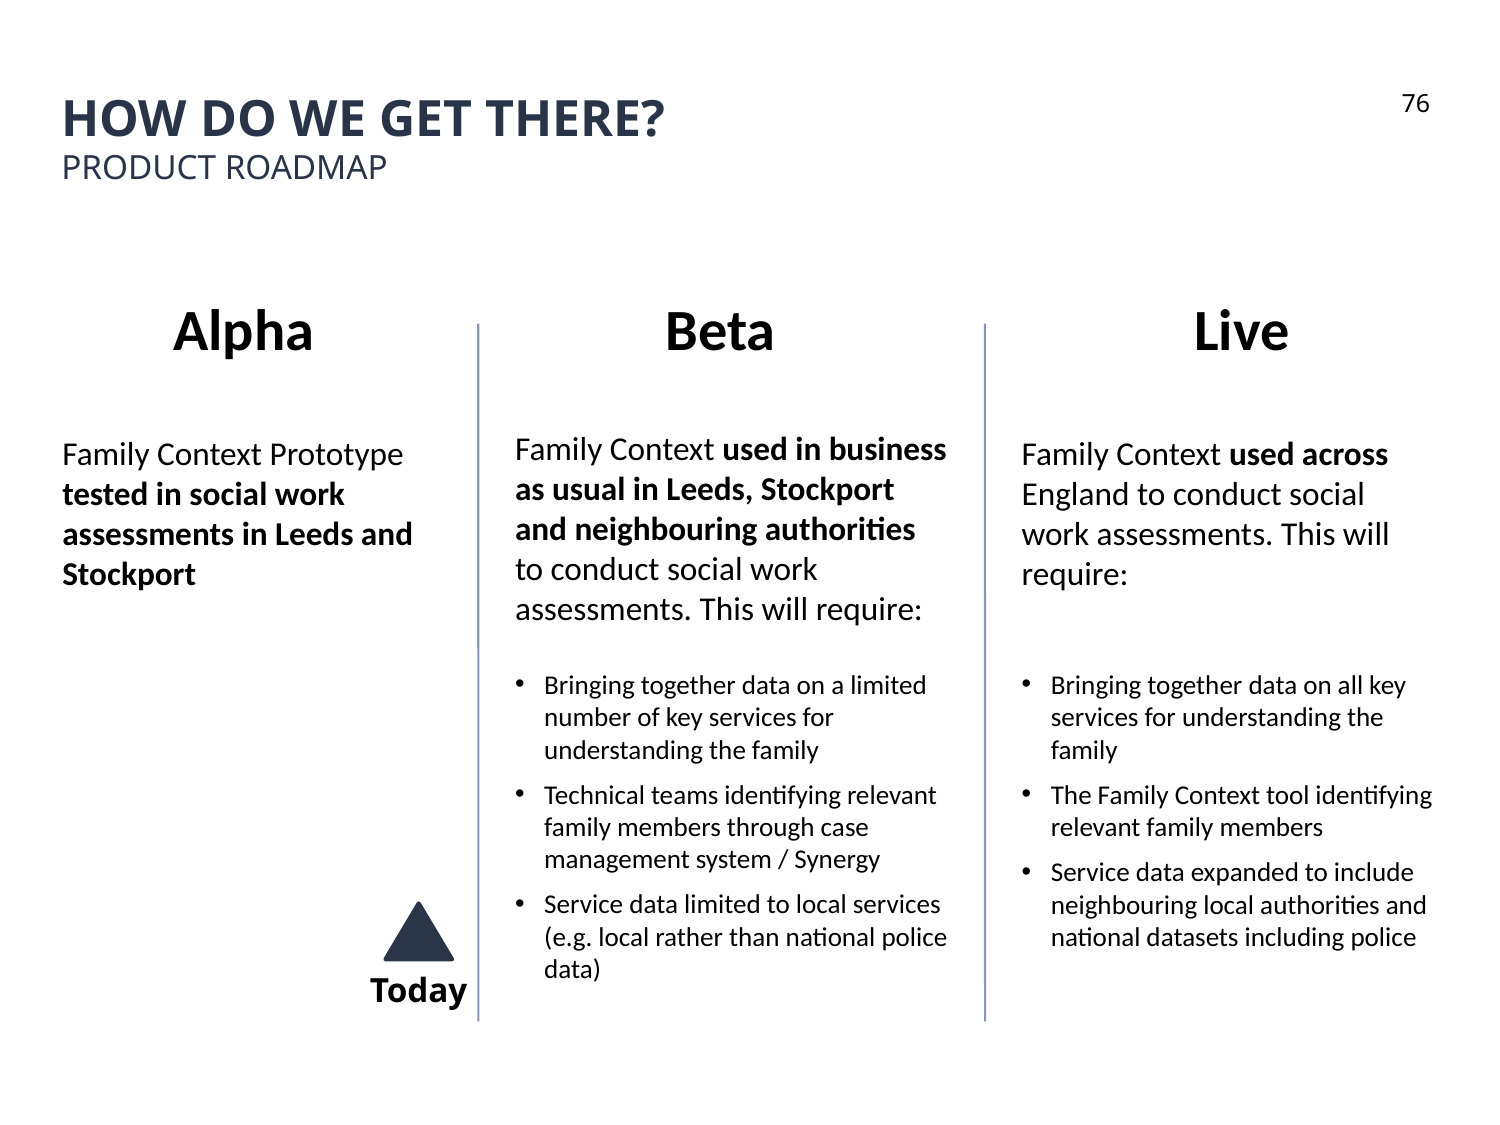

HOW DO WE GET THERE?
PRODUCT ROADMAP
Alpha
Family Context Prototype tested in social work assessments in Leeds and Stockport
Beta
Family Context used in business as usual in Leeds, Stockport and neighbouring authorities to conduct social work assessments. This will require:
Bringing together data on a limited number of key services for understanding the family
Technical teams identifying relevant family members through case management system / Synergy
Service data limited to local services (e.g. local rather than national police data)
Live
Family Context used across England to conduct social work assessments. This will require:
Bringing together data on all key services for understanding the family
The Family Context tool identifying relevant family members
Service data expanded to include neighbouring local authorities and national datasets including police
Today